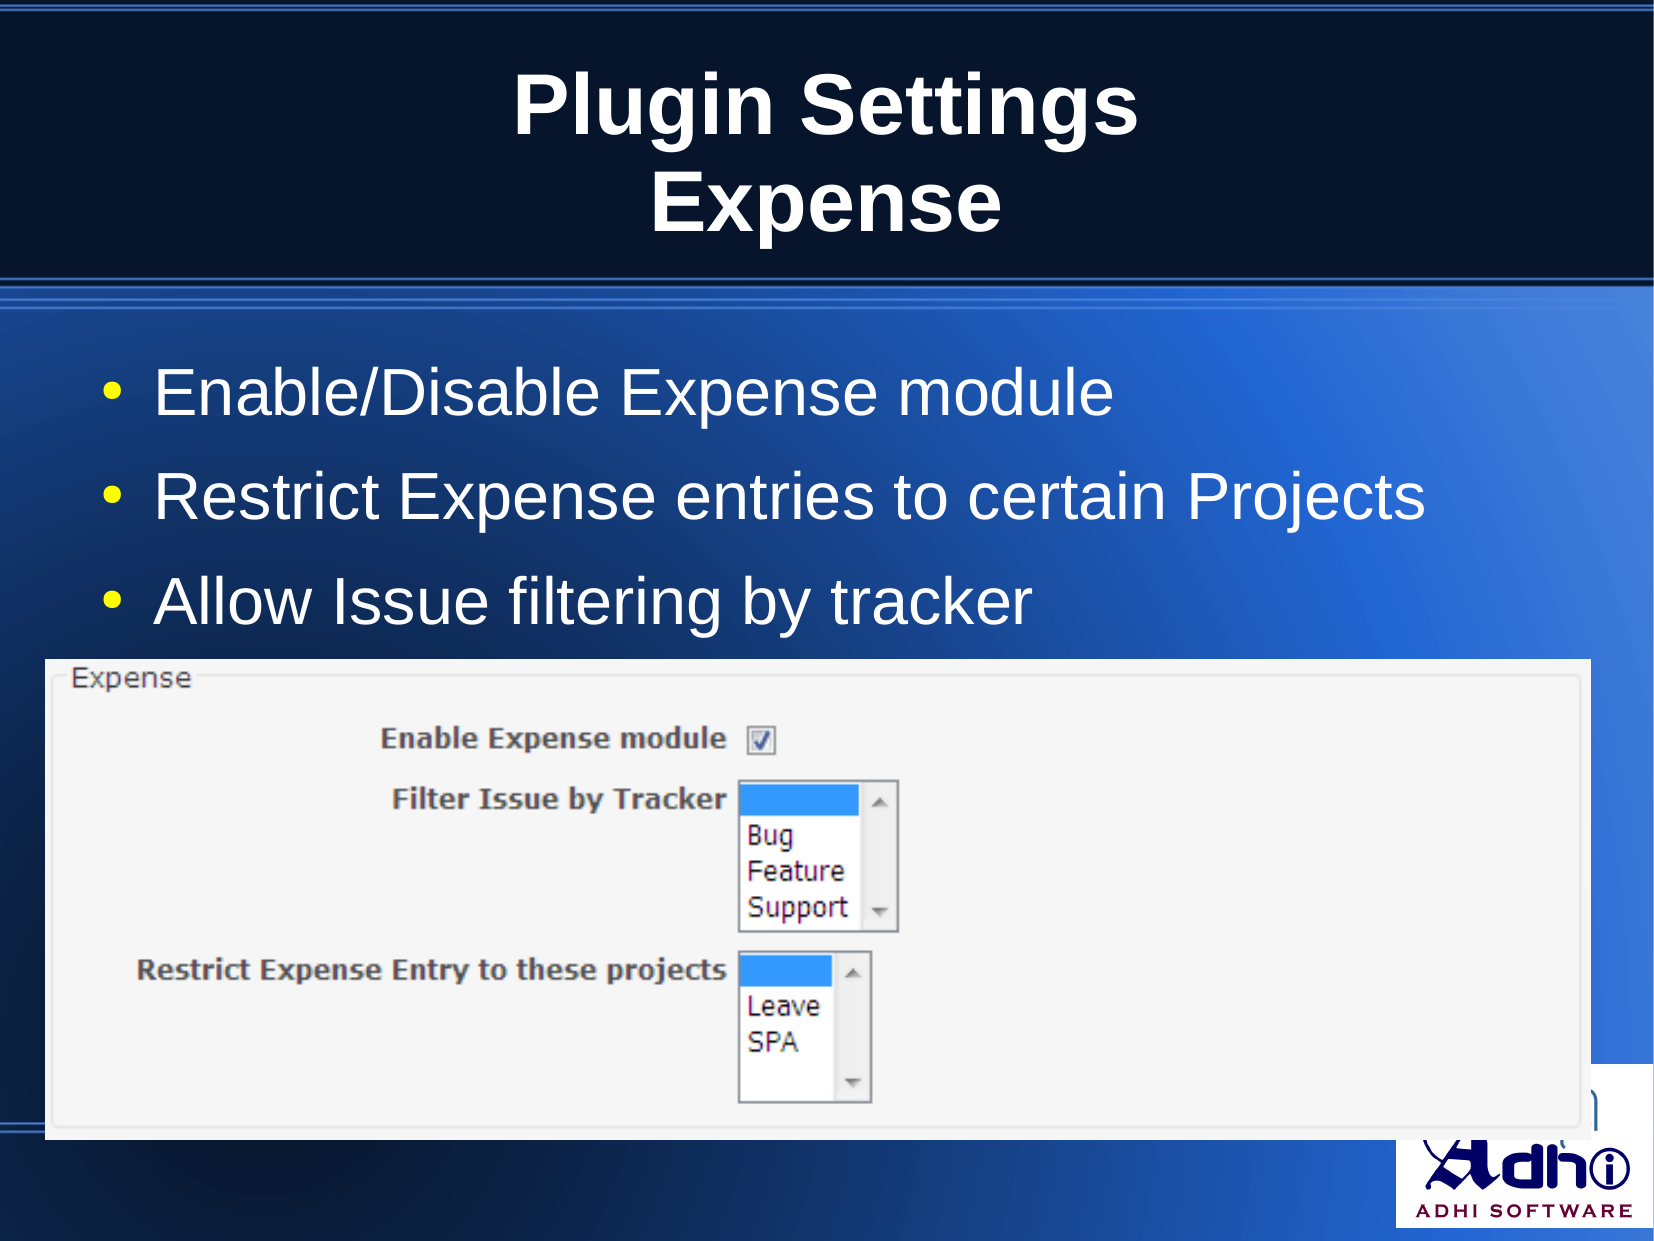

# Plugin Settings Expense
Enable/Disable Expense module
Restrict Expense entries to certain Projects
Allow Issue filtering by tracker